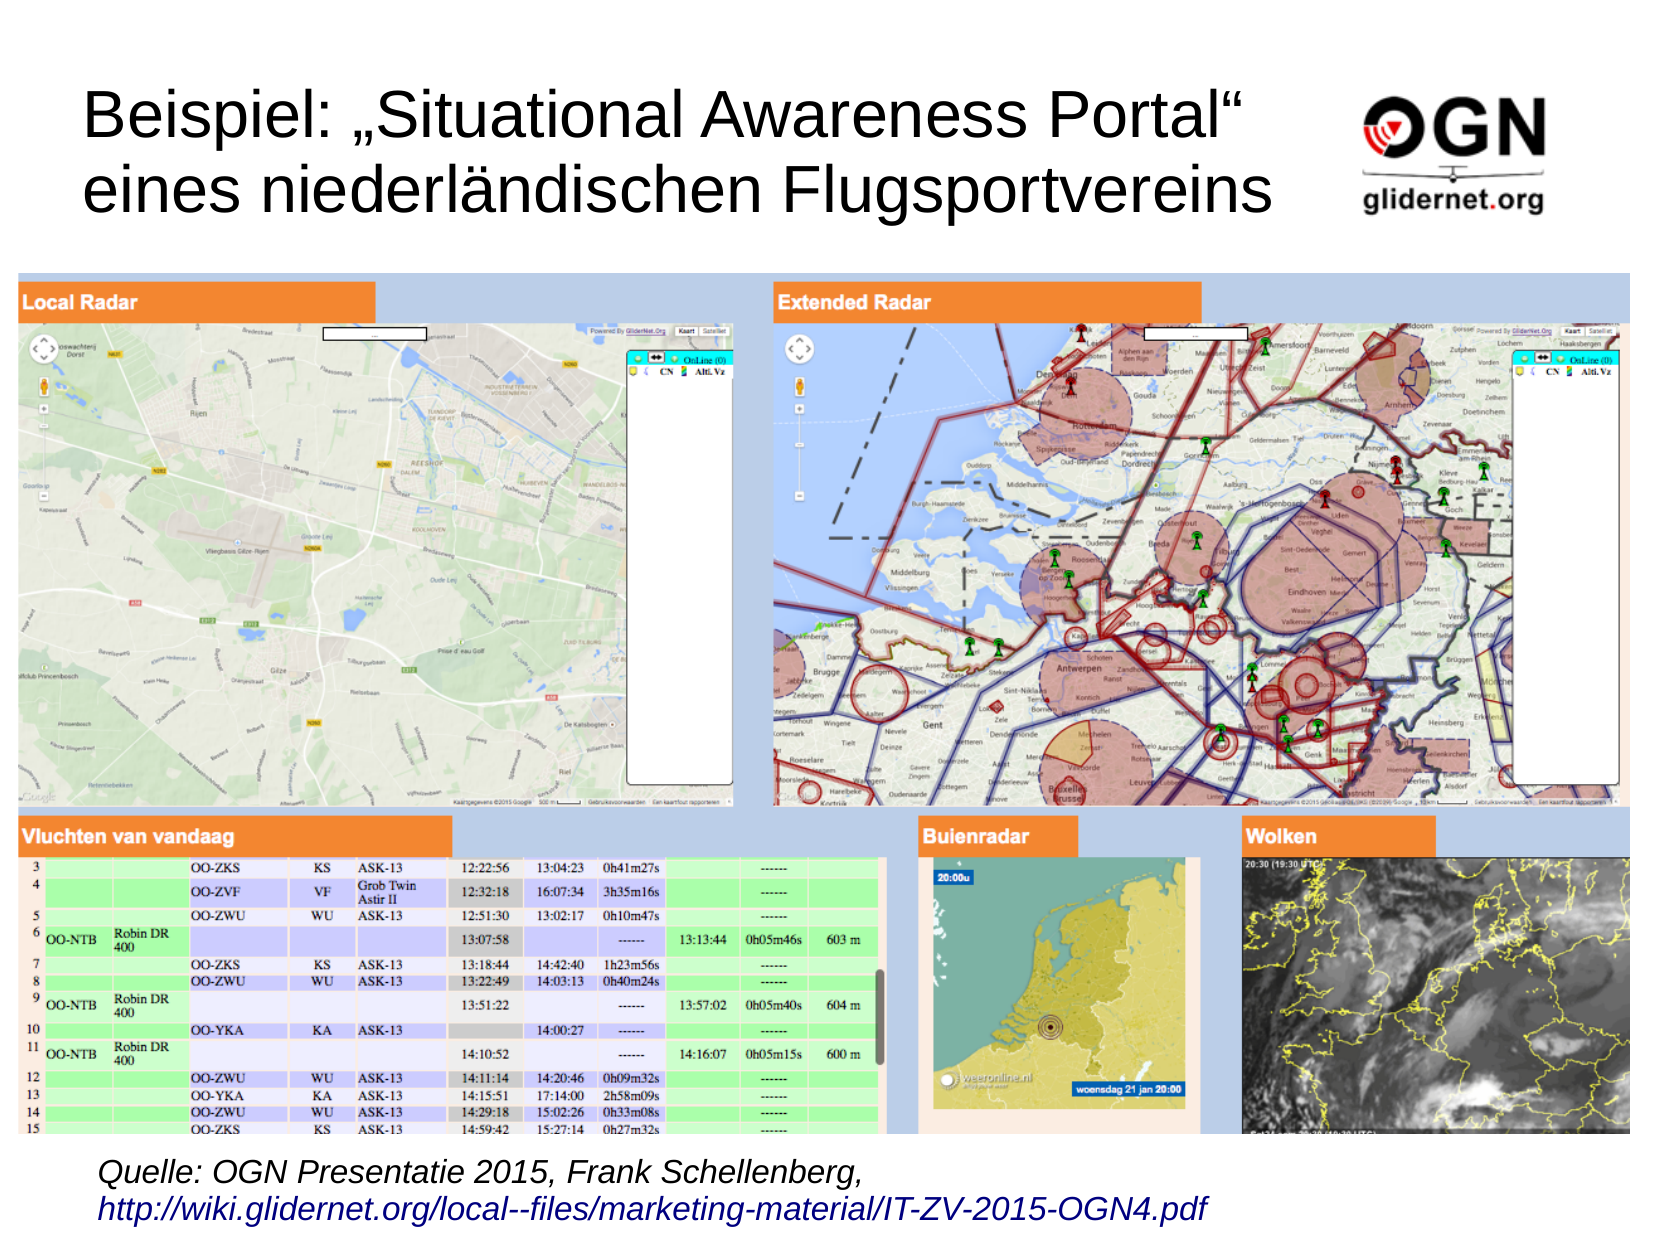

# Beispiel: „Situational Awareness Portal“ eines niederländischen Flugsportvereins
Quelle: OGN Presentatie 2015, Frank Schellenberg, http://wiki.glidernet.org/local--files/marketing-material/IT-ZV-2015-OGN4.pdf